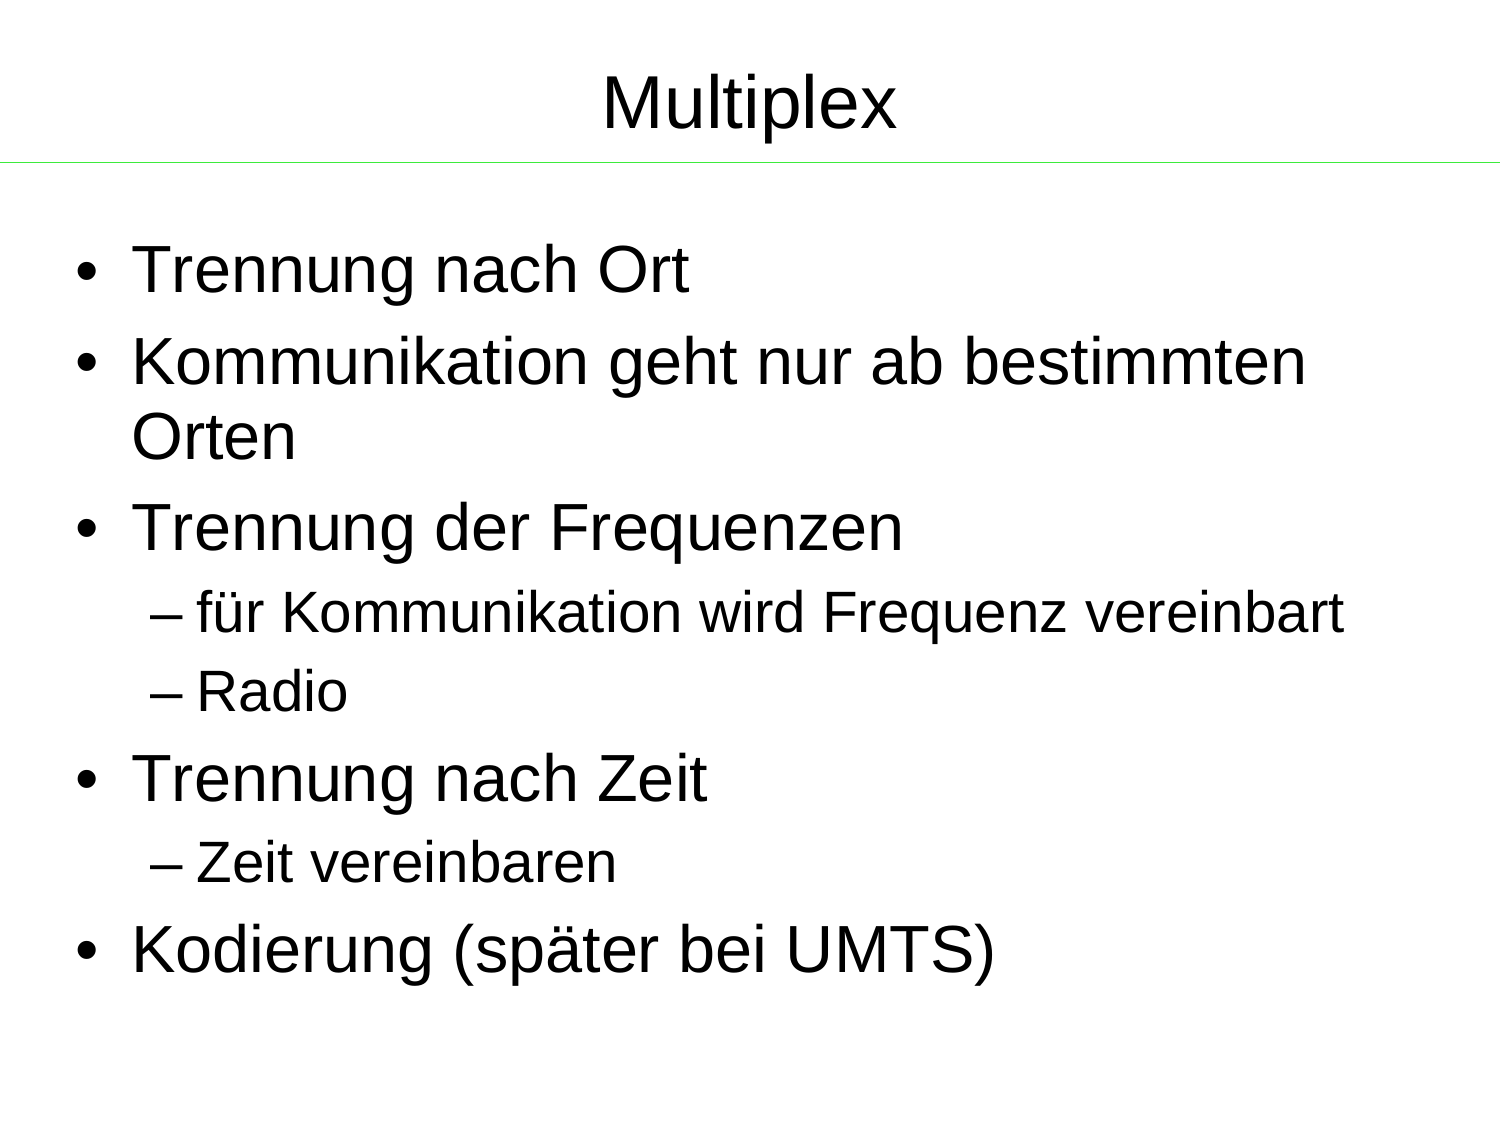

# Multiplex
Trennung nach Ort
Kommunikation geht nur ab bestimmten Orten
Trennung der Frequenzen
für Kommunikation wird Frequenz vereinbart
Radio
Trennung nach Zeit
Zeit vereinbaren
Kodierung (später bei UMTS)